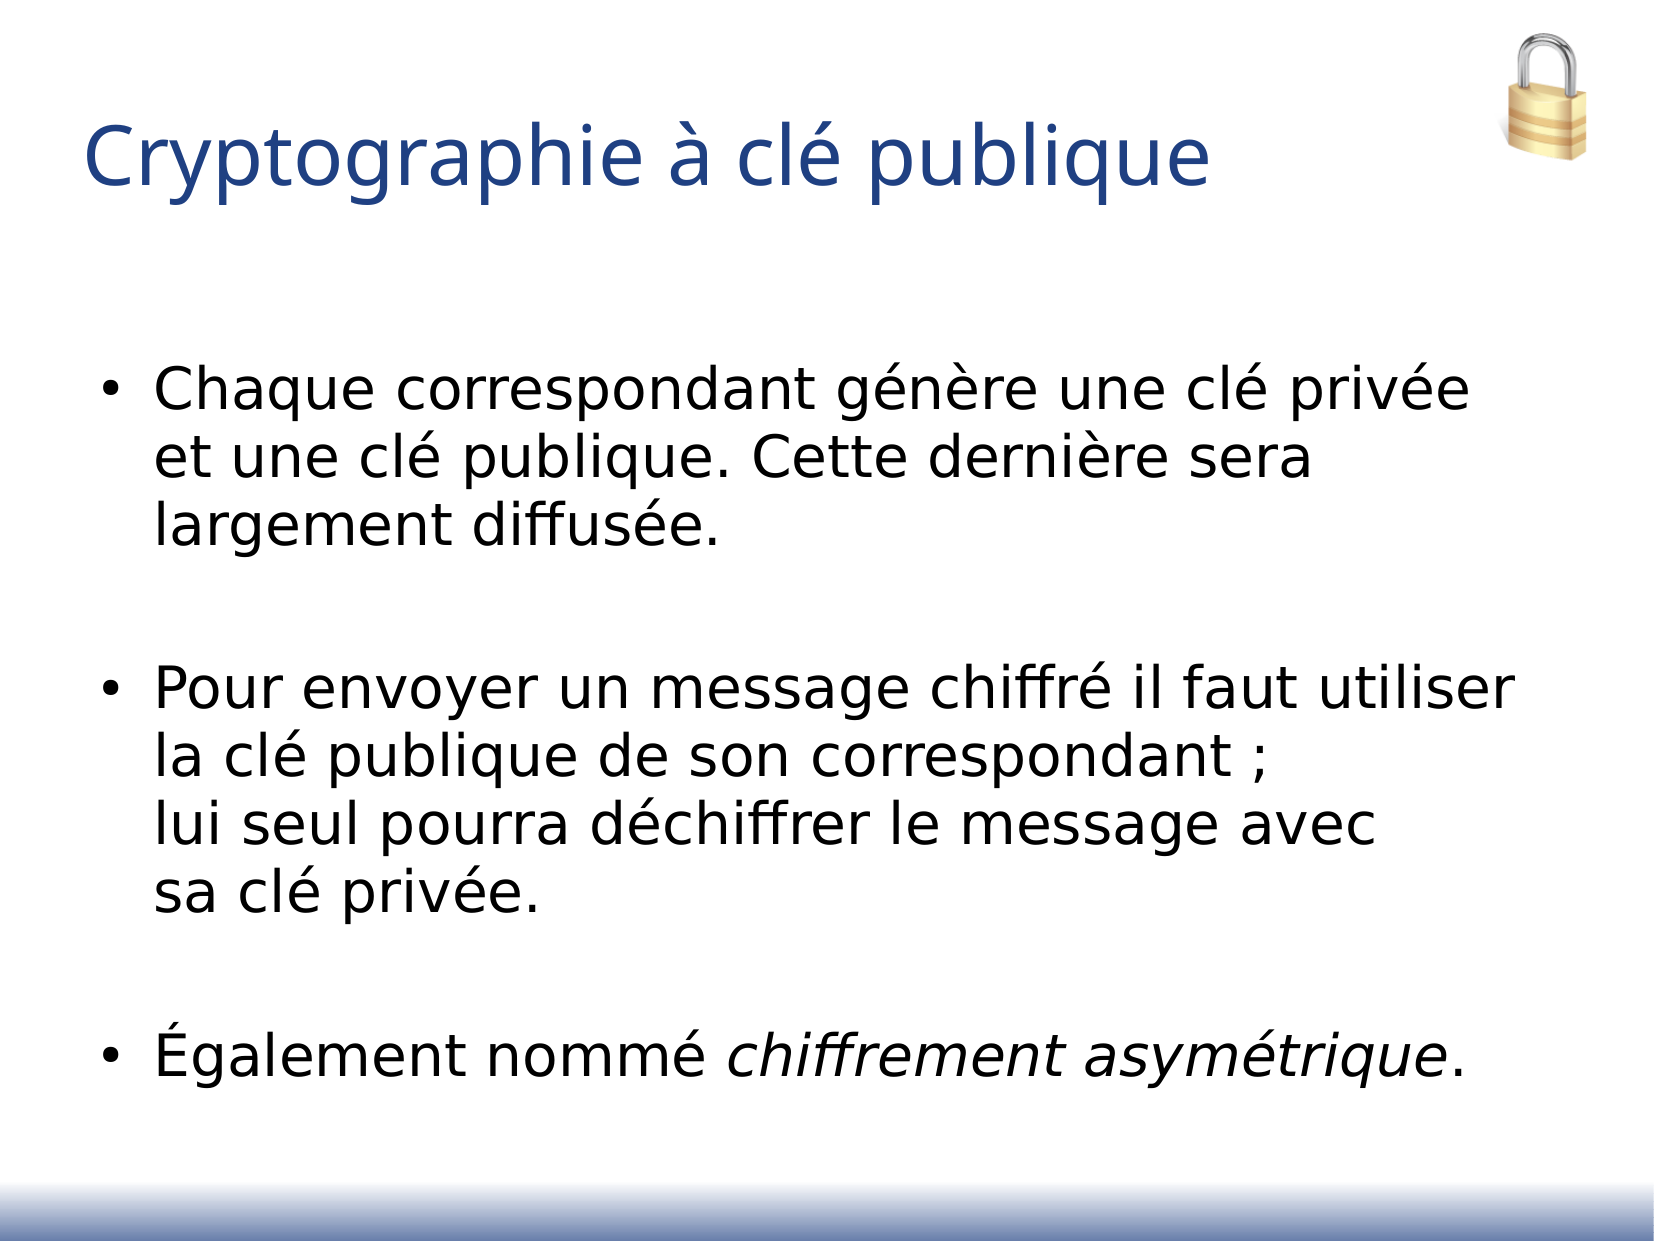

# Cryptographie à clé publique
Chaque correspondant génère une clé privée
et une clé publique. Cette dernière sera
largement diffusée.
Pour envoyer un message chiffré il faut utiliser la clé publique de son correspondant ;
lui seul pourra déchiffrer le message avec
sa clé privée.
Également nommé chiffrement asymétrique.